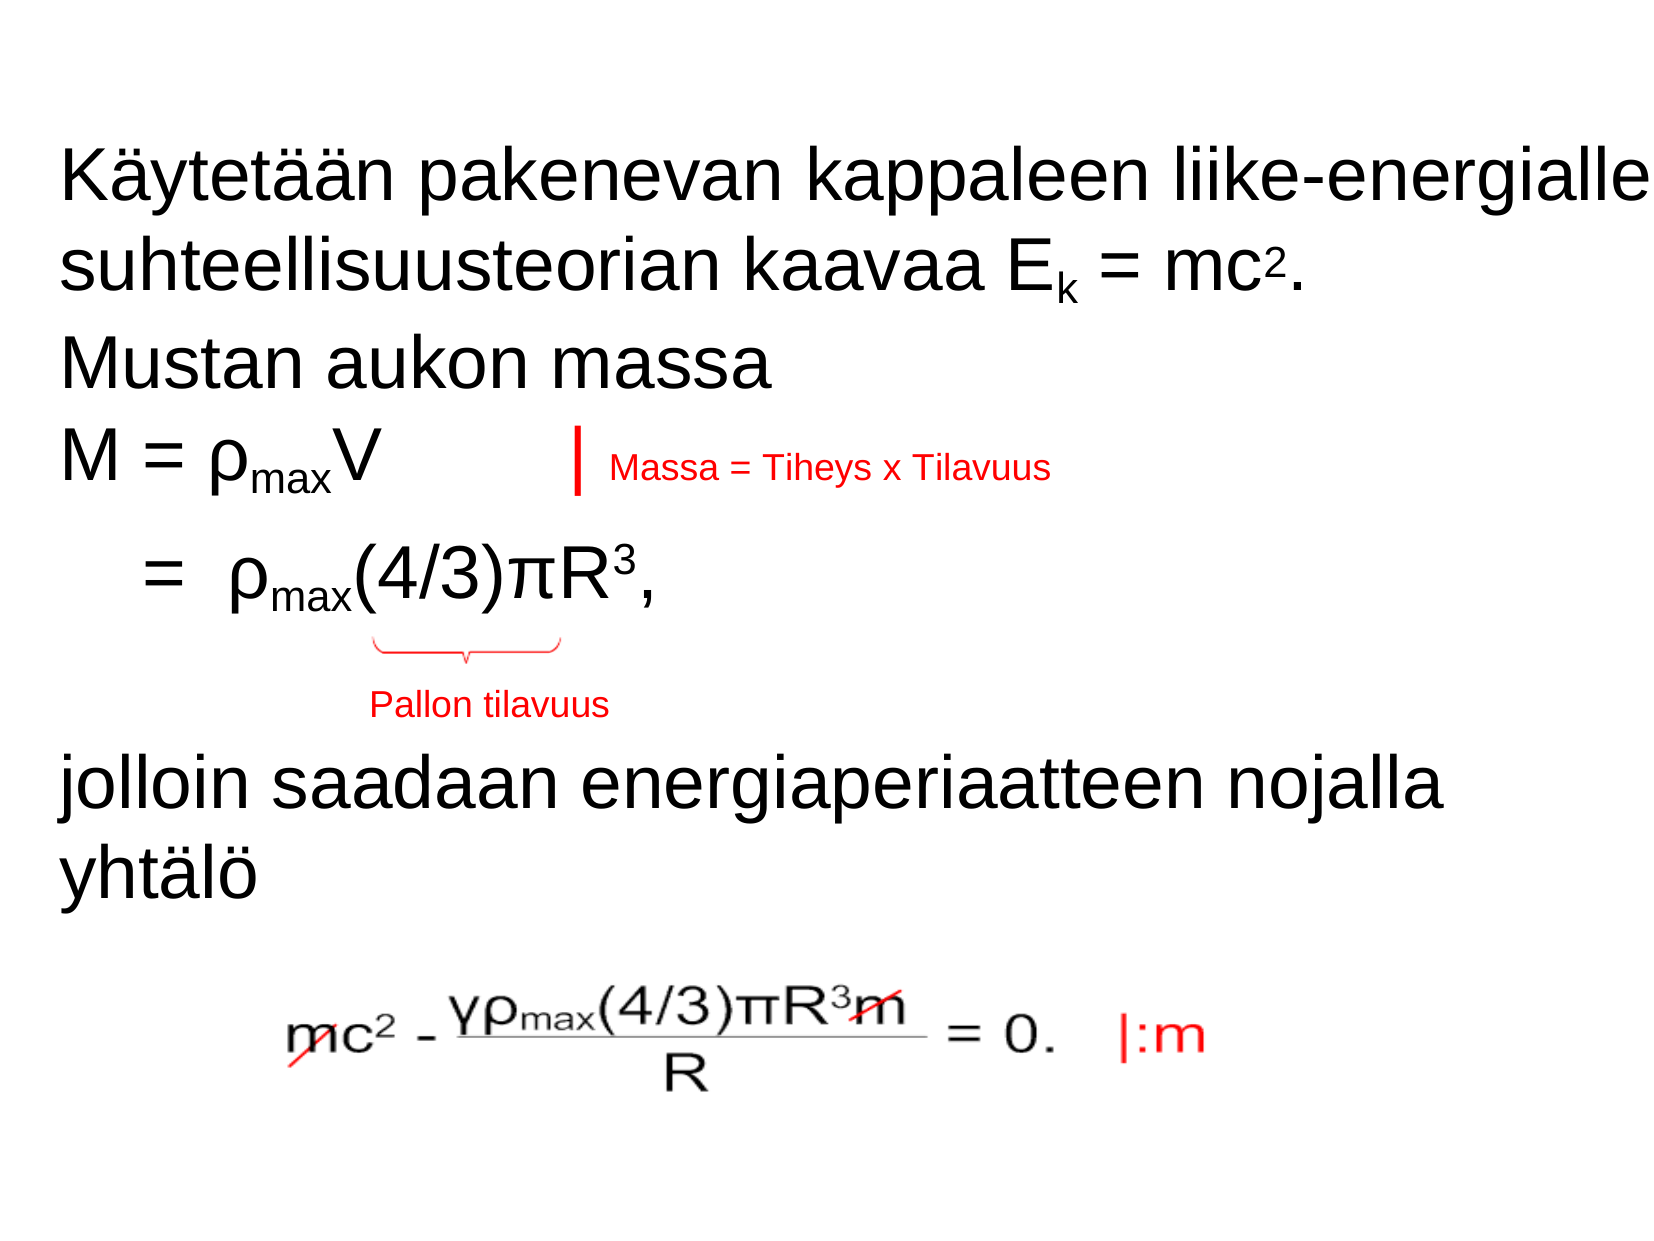

Käytetään pakenevan kappaleen liike-energialle
suhteellisuusteorian kaavaa Ek = mc2.
Mustan aukon massa
M = ρmaxV | Massa = Tiheys x Tilavuus
 = ρmax(4/3)πR3,
jolloin saadaan energiaperiaatteen nojalla
yhtälö
Pallon tilavuus